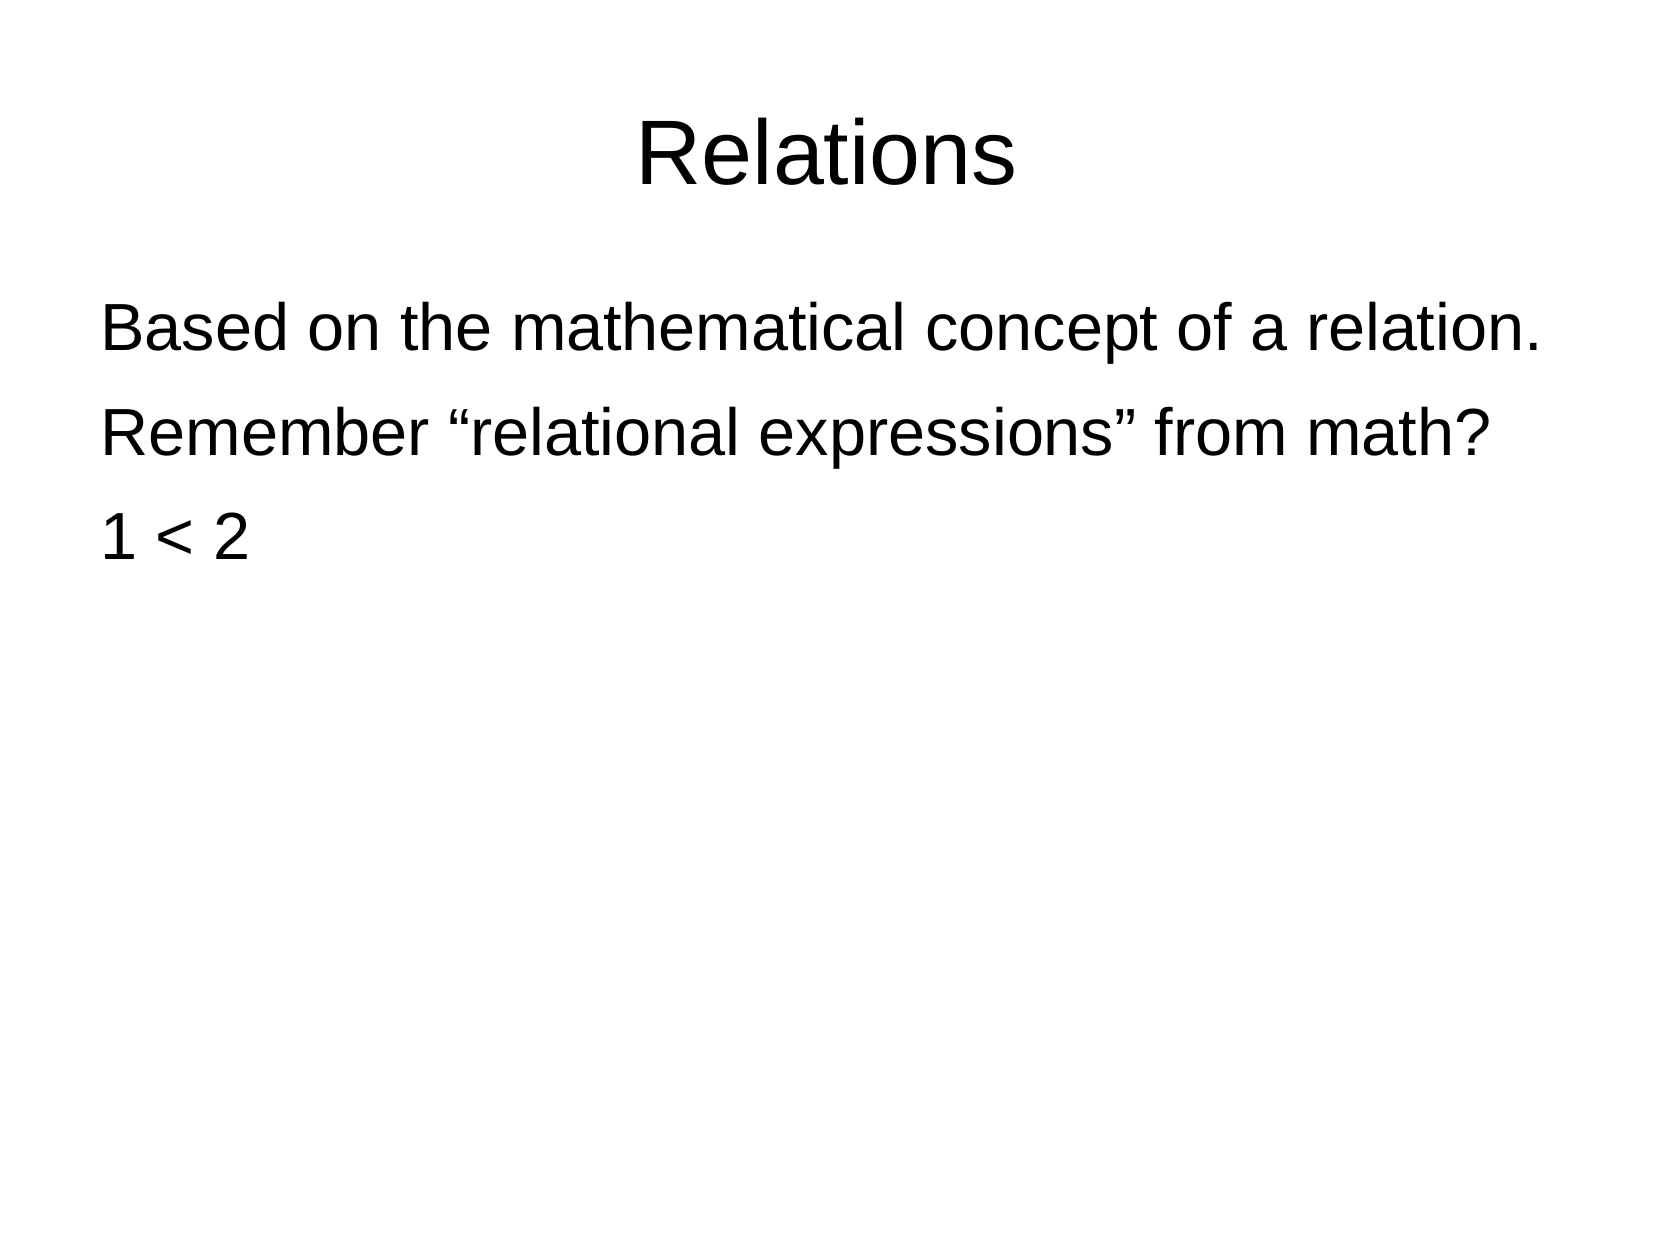

# Relations
Based on the mathematical concept of a relation.
Remember “relational expressions” from math?
1 < 2